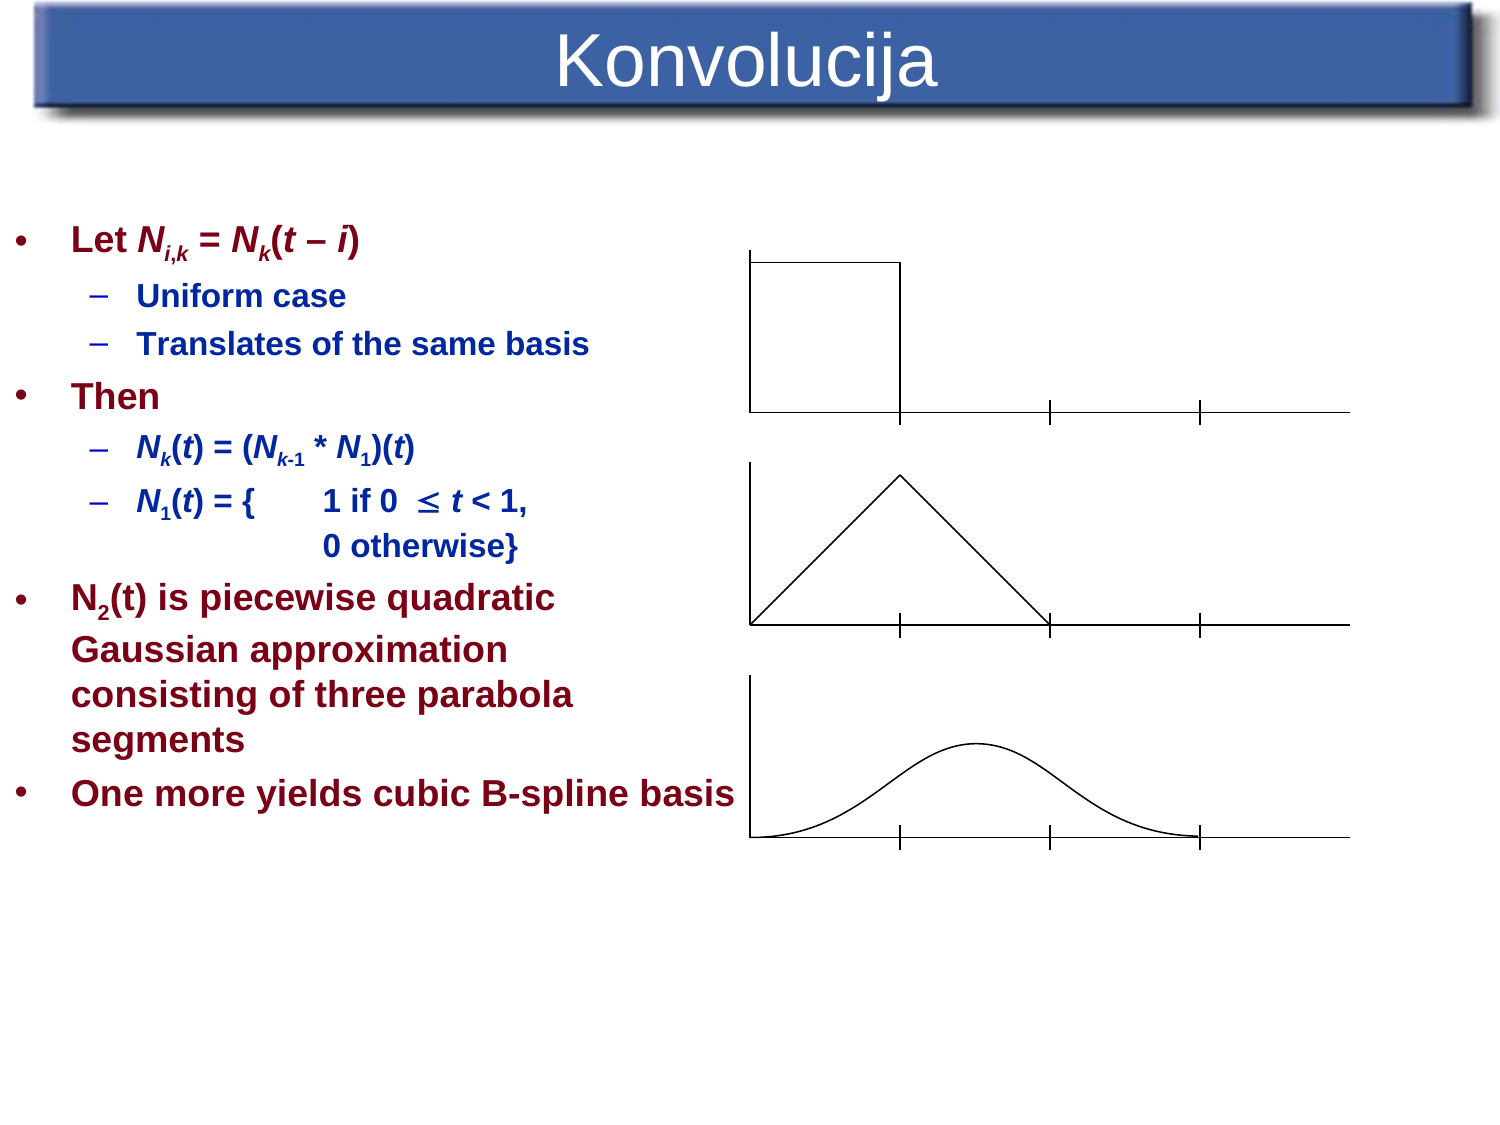

# Konvolucija
Let Ni,k = Nk(t – i)
Uniform case
Translates of the same basis
Then
Nk(t) = (Nk-1 * N1)(t)
N1(t) = {	1 if 0 t < 1,
	0 otherwise}
N2(t) is piecewise quadratic
Gaussian approximation
consisting of three parabola
segments
One more yields cubic B-spline basis